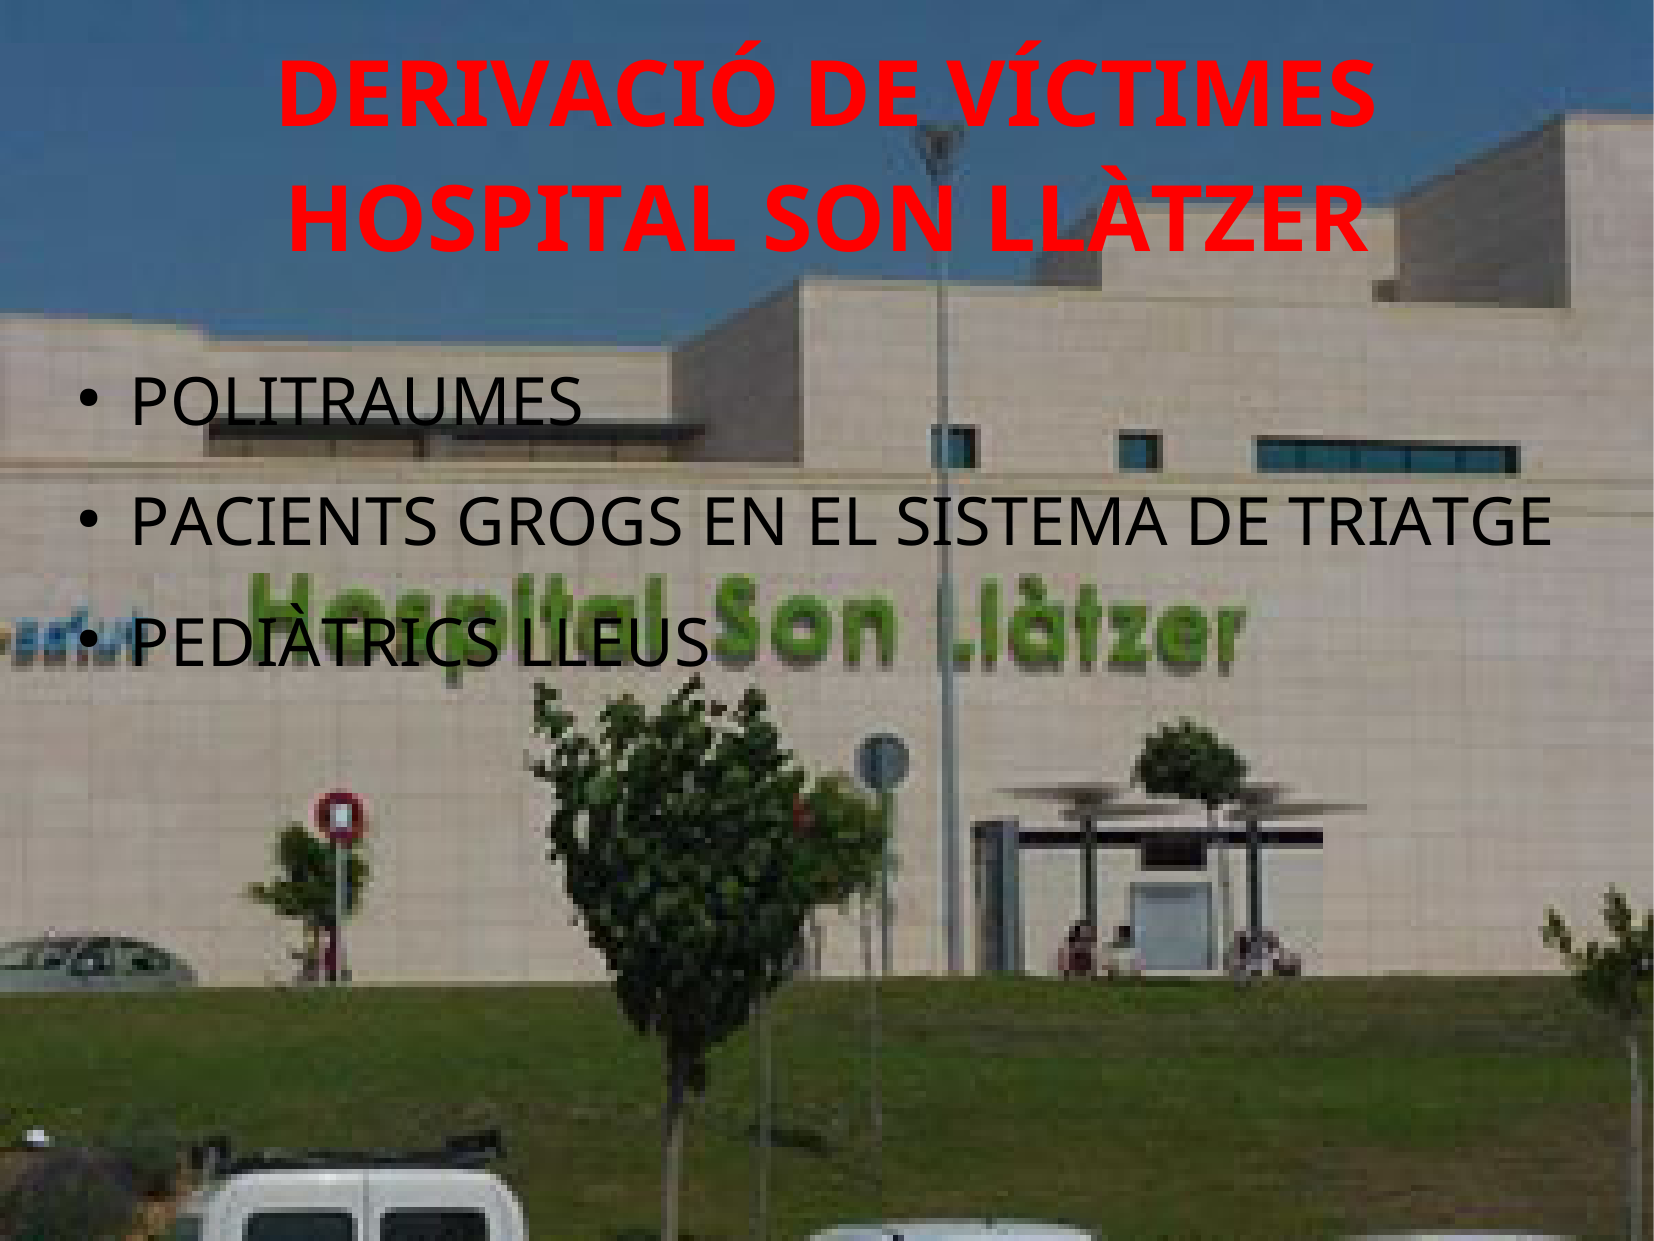

# DERIVACIÓ DE VÍCTIMES HOSPITAL SON LLÀTZER
POLITRAUMES
PACIENTS GROGS EN EL SISTEMA DE TRIATGE
PEDIÀTRICS LLEUS